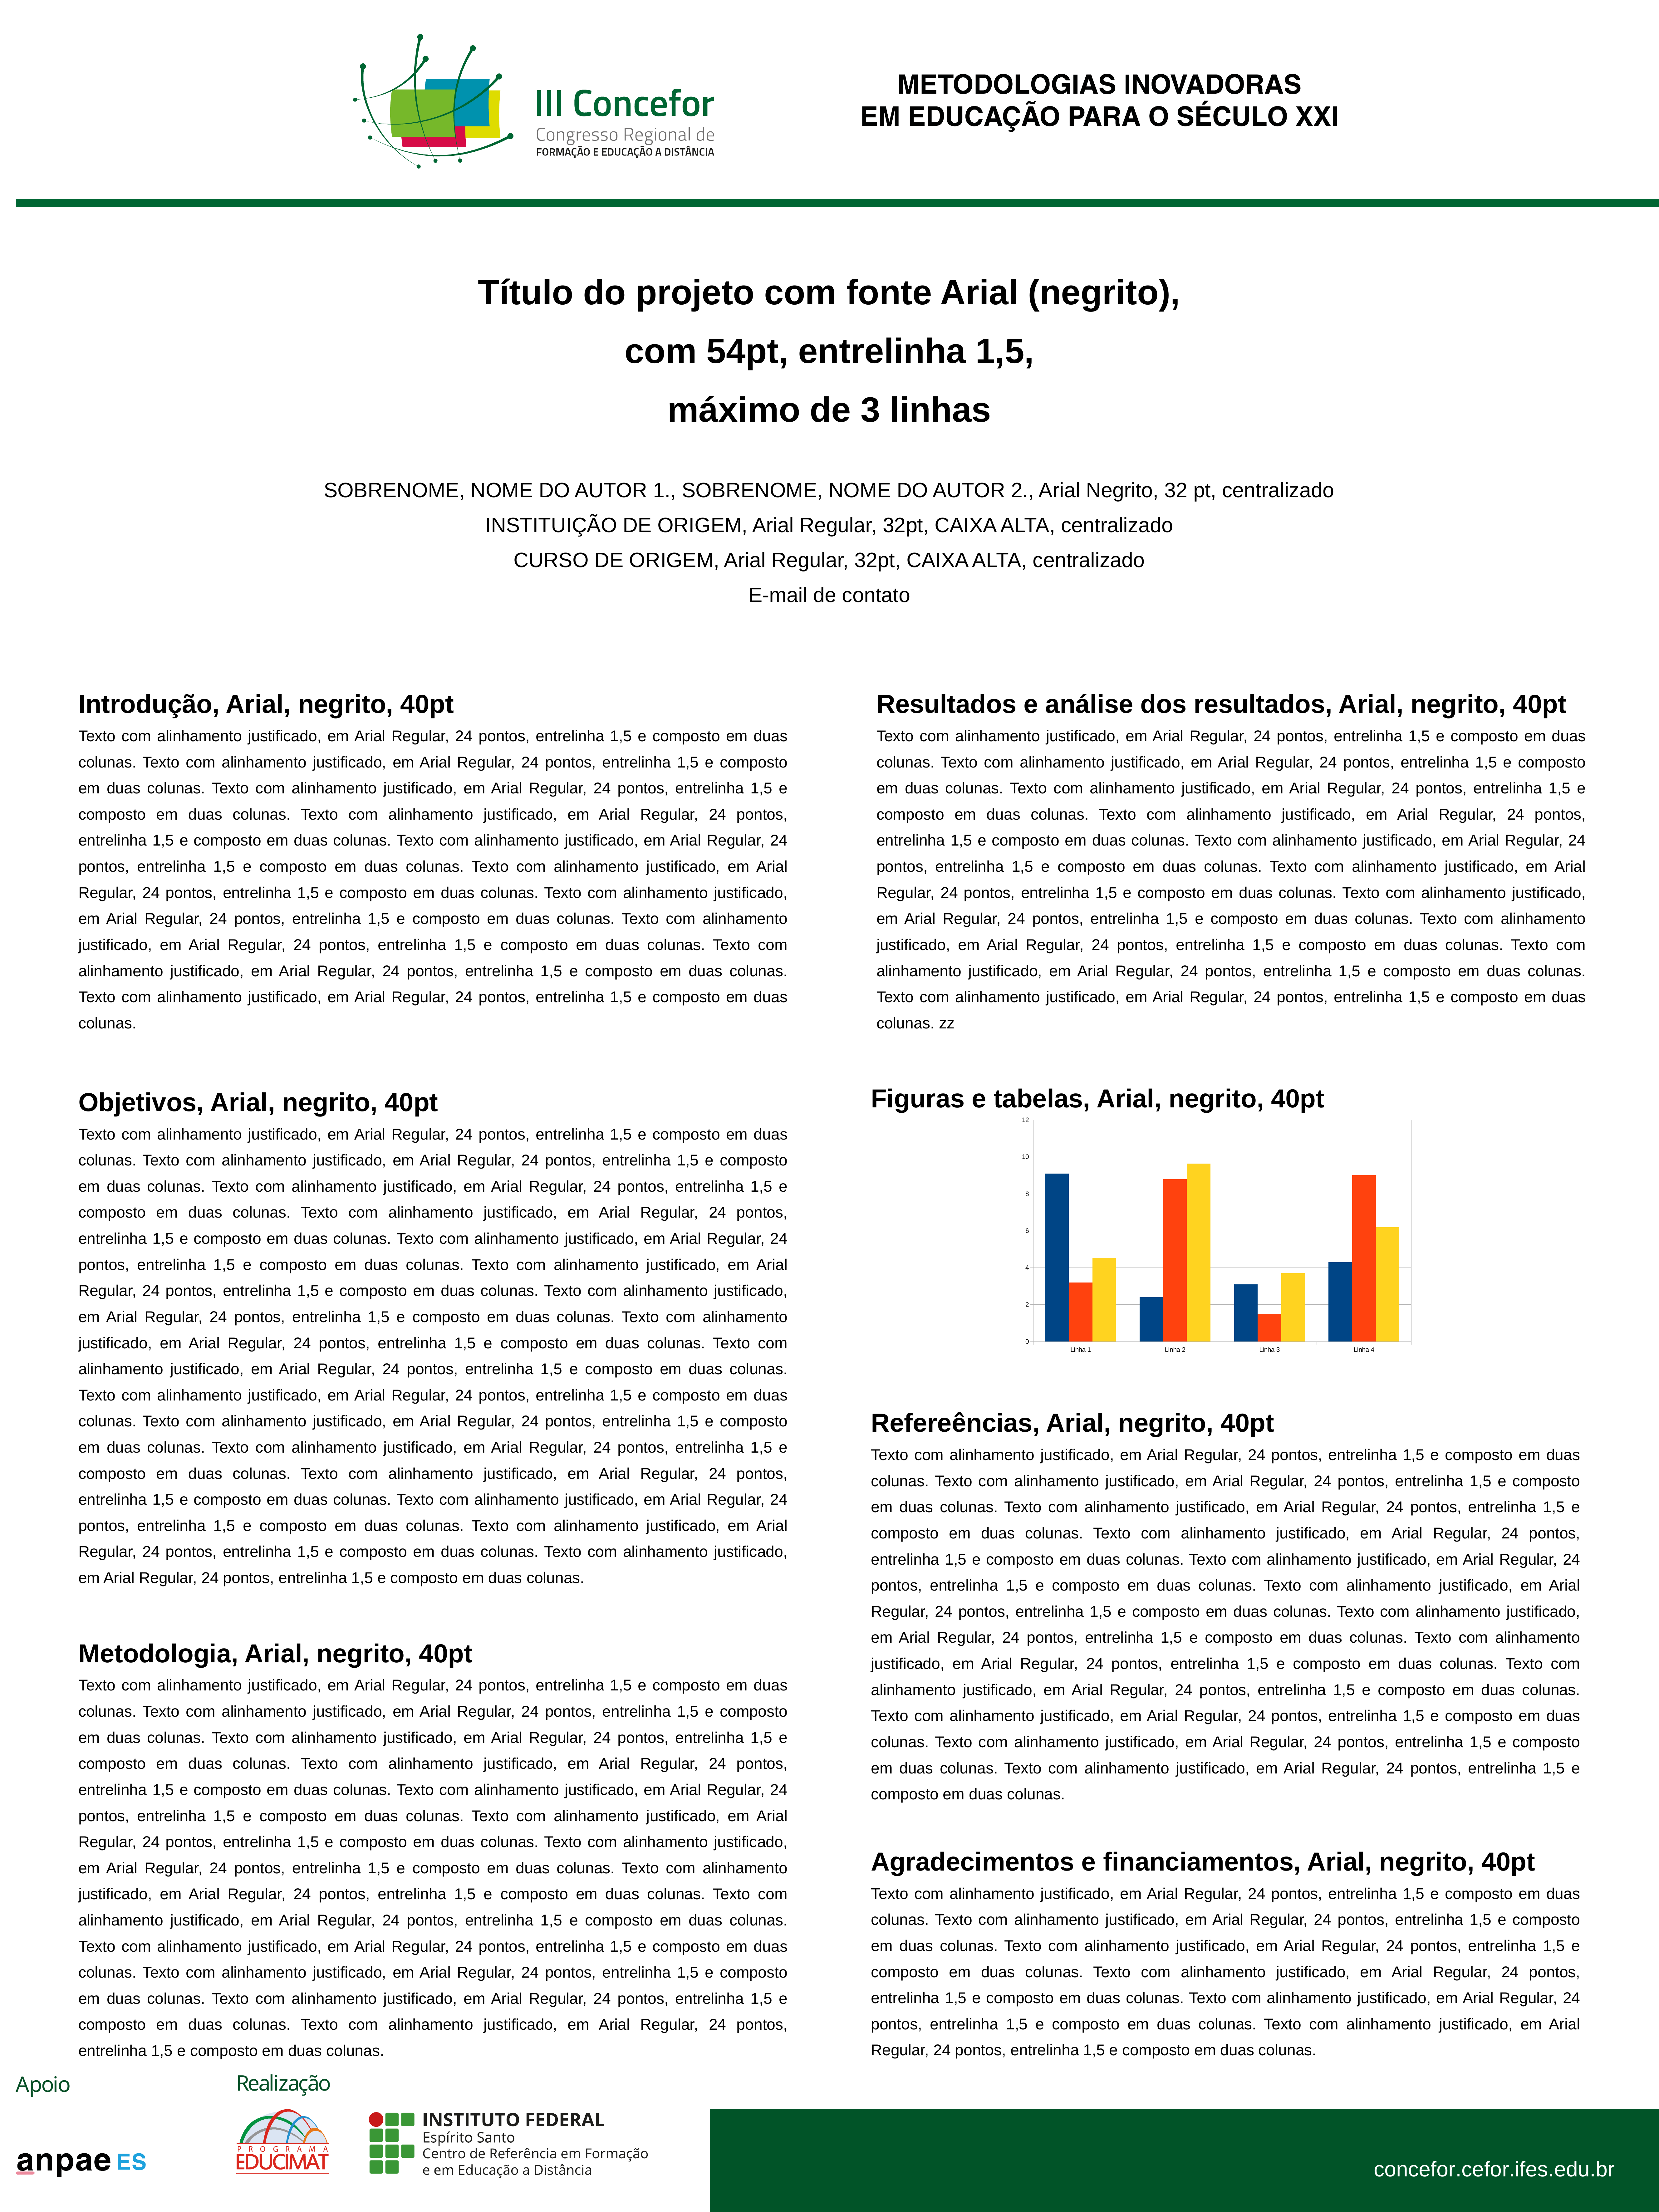

# Título do projeto com fonte Arial (negrito), com 54pt, entrelinha 1,5, máximo de 3 linhas
SOBRENOME, NOME DO AUTOR 1., SOBRENOME, NOME DO AUTOR 2., Arial Negrito, 32 pt, centralizado
INSTITUIÇÃO DE ORIGEM, Arial Regular, 32pt, CAIXA ALTA, centralizado
CURSO DE ORIGEM, Arial Regular, 32pt, CAIXA ALTA, centralizado
E-mail de contato
Introdução, Arial, negrito, 40pt
Texto com alinhamento justificado, em Arial Regular, 24 pontos, entrelinha 1,5 e composto em duas colunas. Texto com alinhamento justificado, em Arial Regular, 24 pontos, entrelinha 1,5 e composto em duas colunas. Texto com alinhamento justificado, em Arial Regular, 24 pontos, entrelinha 1,5 e composto em duas colunas. Texto com alinhamento justificado, em Arial Regular, 24 pontos, entrelinha 1,5 e composto em duas colunas. Texto com alinhamento justificado, em Arial Regular, 24 pontos, entrelinha 1,5 e composto em duas colunas. Texto com alinhamento justificado, em Arial Regular, 24 pontos, entrelinha 1,5 e composto em duas colunas. Texto com alinhamento justificado, em Arial Regular, 24 pontos, entrelinha 1,5 e composto em duas colunas. Texto com alinhamento justificado, em Arial Regular, 24 pontos, entrelinha 1,5 e composto em duas colunas. Texto com alinhamento justificado, em Arial Regular, 24 pontos, entrelinha 1,5 e composto em duas colunas. Texto com alinhamento justificado, em Arial Regular, 24 pontos, entrelinha 1,5 e composto em duas colunas.
Resultados e análise dos resultados, Arial, negrito, 40pt
Texto com alinhamento justificado, em Arial Regular, 24 pontos, entrelinha 1,5 e composto em duas colunas. Texto com alinhamento justificado, em Arial Regular, 24 pontos, entrelinha 1,5 e composto em duas colunas. Texto com alinhamento justificado, em Arial Regular, 24 pontos, entrelinha 1,5 e composto em duas colunas. Texto com alinhamento justificado, em Arial Regular, 24 pontos, entrelinha 1,5 e composto em duas colunas. Texto com alinhamento justificado, em Arial Regular, 24 pontos, entrelinha 1,5 e composto em duas colunas. Texto com alinhamento justificado, em Arial Regular, 24 pontos, entrelinha 1,5 e composto em duas colunas. Texto com alinhamento justificado, em Arial Regular, 24 pontos, entrelinha 1,5 e composto em duas colunas. Texto com alinhamento justificado, em Arial Regular, 24 pontos, entrelinha 1,5 e composto em duas colunas. Texto com alinhamento justificado, em Arial Regular, 24 pontos, entrelinha 1,5 e composto em duas colunas. Texto com alinhamento justificado, em Arial Regular, 24 pontos, entrelinha 1,5 e composto em duas colunas. zz
Figuras e tabelas, Arial, negrito, 40pt
Objetivos, Arial, negrito, 40pt
Texto com alinhamento justificado, em Arial Regular, 24 pontos, entrelinha 1,5 e composto em duas colunas. Texto com alinhamento justificado, em Arial Regular, 24 pontos, entrelinha 1,5 e composto em duas colunas. Texto com alinhamento justificado, em Arial Regular, 24 pontos, entrelinha 1,5 e composto em duas colunas. Texto com alinhamento justificado, em Arial Regular, 24 pontos, entrelinha 1,5 e composto em duas colunas. Texto com alinhamento justificado, em Arial Regular, 24 pontos, entrelinha 1,5 e composto em duas colunas. Texto com alinhamento justificado, em Arial Regular, 24 pontos, entrelinha 1,5 e composto em duas colunas. Texto com alinhamento justificado, em Arial Regular, 24 pontos, entrelinha 1,5 e composto em duas colunas. Texto com alinhamento justificado, em Arial Regular, 24 pontos, entrelinha 1,5 e composto em duas colunas. Texto com alinhamento justificado, em Arial Regular, 24 pontos, entrelinha 1,5 e composto em duas colunas. Texto com alinhamento justificado, em Arial Regular, 24 pontos, entrelinha 1,5 e composto em duas colunas. Texto com alinhamento justificado, em Arial Regular, 24 pontos, entrelinha 1,5 e composto em duas colunas. Texto com alinhamento justificado, em Arial Regular, 24 pontos, entrelinha 1,5 e composto em duas colunas. Texto com alinhamento justificado, em Arial Regular, 24 pontos, entrelinha 1,5 e composto em duas colunas. Texto com alinhamento justificado, em Arial Regular, 24 pontos, entrelinha 1,5 e composto em duas colunas. Texto com alinhamento justificado, em Arial Regular, 24 pontos, entrelinha 1,5 e composto em duas colunas. Texto com alinhamento justificado, em Arial Regular, 24 pontos, entrelinha 1,5 e composto em duas colunas.
### Chart
| Category | Coluna 1 | Coluna 2 | Coluna 3 |
|---|---|---|---|
| Linha 1 | 9.1 | 3.2 | 4.54 |
| Linha 2 | 2.4 | 8.8 | 9.65 |
| Linha 3 | 3.1 | 1.5 | 3.7 |
| Linha 4 | 4.3 | 9.02 | 6.2 |Refereências, Arial, negrito, 40pt
Texto com alinhamento justificado, em Arial Regular, 24 pontos, entrelinha 1,5 e composto em duas colunas. Texto com alinhamento justificado, em Arial Regular, 24 pontos, entrelinha 1,5 e composto em duas colunas. Texto com alinhamento justificado, em Arial Regular, 24 pontos, entrelinha 1,5 e composto em duas colunas. Texto com alinhamento justificado, em Arial Regular, 24 pontos, entrelinha 1,5 e composto em duas colunas. Texto com alinhamento justificado, em Arial Regular, 24 pontos, entrelinha 1,5 e composto em duas colunas. Texto com alinhamento justificado, em Arial Regular, 24 pontos, entrelinha 1,5 e composto em duas colunas. Texto com alinhamento justificado, em Arial Regular, 24 pontos, entrelinha 1,5 e composto em duas colunas. Texto com alinhamento justificado, em Arial Regular, 24 pontos, entrelinha 1,5 e composto em duas colunas. Texto com alinhamento justificado, em Arial Regular, 24 pontos, entrelinha 1,5 e composto em duas colunas. Texto com alinhamento justificado, em Arial Regular, 24 pontos, entrelinha 1,5 e composto em duas colunas. Texto com alinhamento justificado, em Arial Regular, 24 pontos, entrelinha 1,5 e composto em duas colunas. Texto com alinhamento justificado, em Arial Regular, 24 pontos, entrelinha 1,5 e composto em duas colunas.
Metodologia, Arial, negrito, 40pt
Texto com alinhamento justificado, em Arial Regular, 24 pontos, entrelinha 1,5 e composto em duas colunas. Texto com alinhamento justificado, em Arial Regular, 24 pontos, entrelinha 1,5 e composto em duas colunas. Texto com alinhamento justificado, em Arial Regular, 24 pontos, entrelinha 1,5 e composto em duas colunas. Texto com alinhamento justificado, em Arial Regular, 24 pontos, entrelinha 1,5 e composto em duas colunas. Texto com alinhamento justificado, em Arial Regular, 24 pontos, entrelinha 1,5 e composto em duas colunas. Texto com alinhamento justificado, em Arial Regular, 24 pontos, entrelinha 1,5 e composto em duas colunas. Texto com alinhamento justificado, em Arial Regular, 24 pontos, entrelinha 1,5 e composto em duas colunas. Texto com alinhamento justificado, em Arial Regular, 24 pontos, entrelinha 1,5 e composto em duas colunas. Texto com alinhamento justificado, em Arial Regular, 24 pontos, entrelinha 1,5 e composto em duas colunas. Texto com alinhamento justificado, em Arial Regular, 24 pontos, entrelinha 1,5 e composto em duas colunas. Texto com alinhamento justificado, em Arial Regular, 24 pontos, entrelinha 1,5 e composto em duas colunas. Texto com alinhamento justificado, em Arial Regular, 24 pontos, entrelinha 1,5 e composto em duas colunas. Texto com alinhamento justificado, em Arial Regular, 24 pontos, entrelinha 1,5 e composto em duas colunas.
Agradecimentos e financiamentos, Arial, negrito, 40pt
Texto com alinhamento justificado, em Arial Regular, 24 pontos, entrelinha 1,5 e composto em duas colunas. Texto com alinhamento justificado, em Arial Regular, 24 pontos, entrelinha 1,5 e composto em duas colunas. Texto com alinhamento justificado, em Arial Regular, 24 pontos, entrelinha 1,5 e composto em duas colunas. Texto com alinhamento justificado, em Arial Regular, 24 pontos, entrelinha 1,5 e composto em duas colunas. Texto com alinhamento justificado, em Arial Regular, 24 pontos, entrelinha 1,5 e composto em duas colunas. Texto com alinhamento justificado, em Arial Regular, 24 pontos, entrelinha 1,5 e composto em duas colunas.